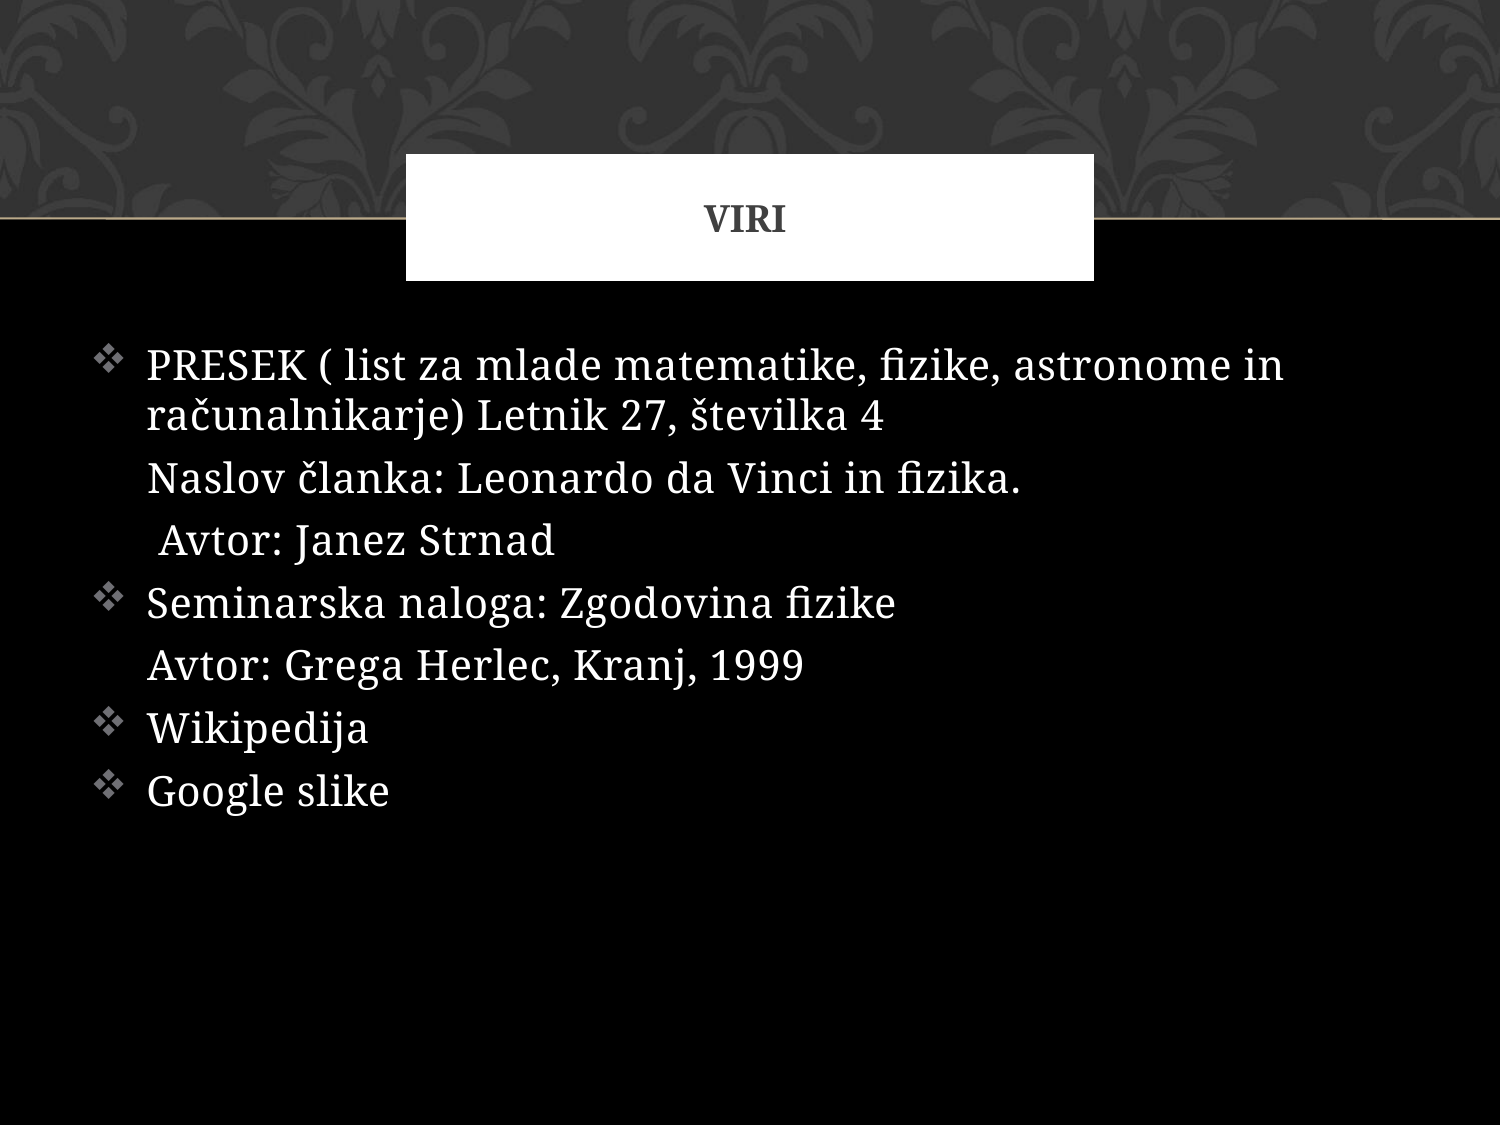

VIRI
# PRESEK ( list za mlade matematike, fizike, astronome in računalnikarje) Letnik 27, številka 4
 Naslov članka: Leonardo da Vinci in fizika.
 Avtor: Janez Strnad
Seminarska naloga: Zgodovina fizike
 Avtor: Grega Herlec, Kranj, 1999
Wikipedija
Google slike